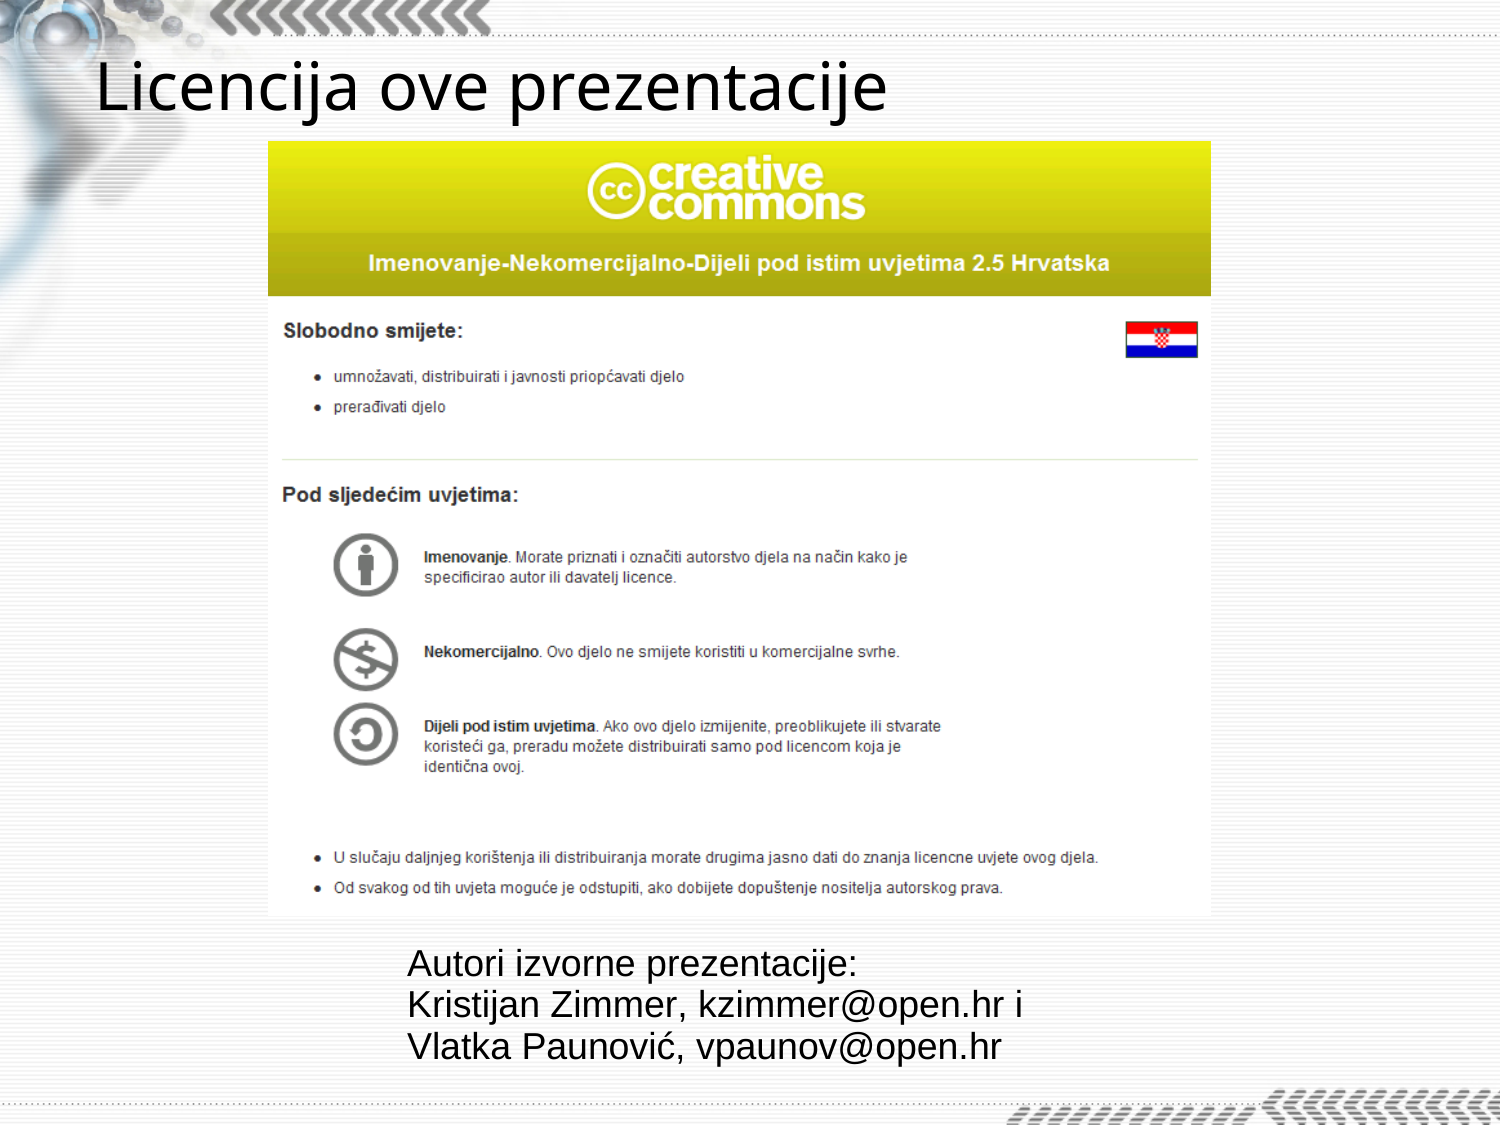

# Licencija ove prezentacije
Autori izvorne prezentacije:
Kristijan Zimmer, kzimmer@open.hr i
Vlatka Paunović, vpaunov@open.hr